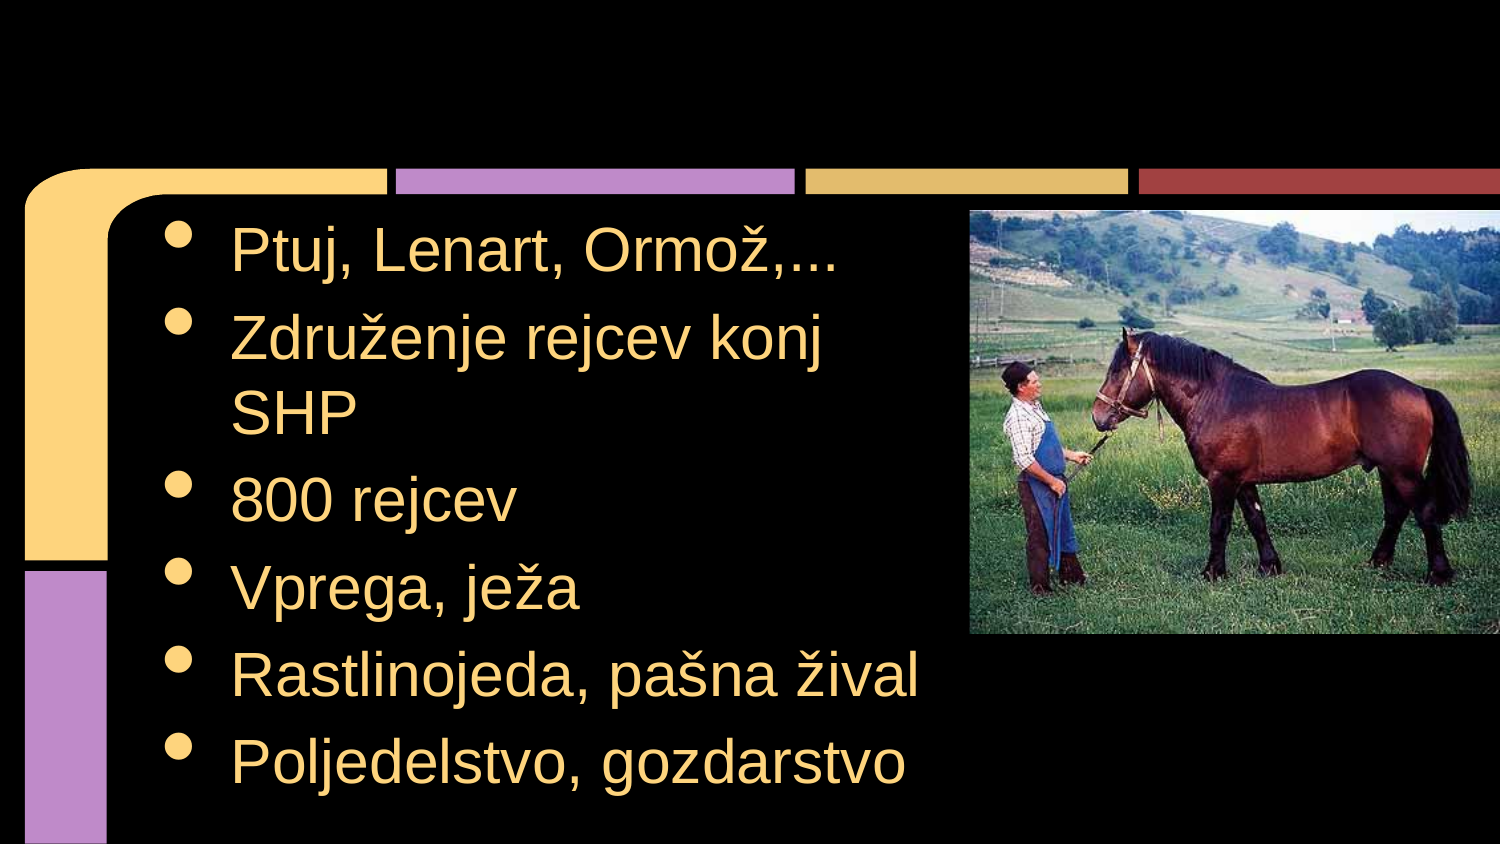

# Ptuj, Lenart, Ormož,...
Združenje rejcev konj
SHP
800 rejcev
Vprega, ježa
Rastlinojeda, pašna žival
Poljedelstvo, gozdarstvo